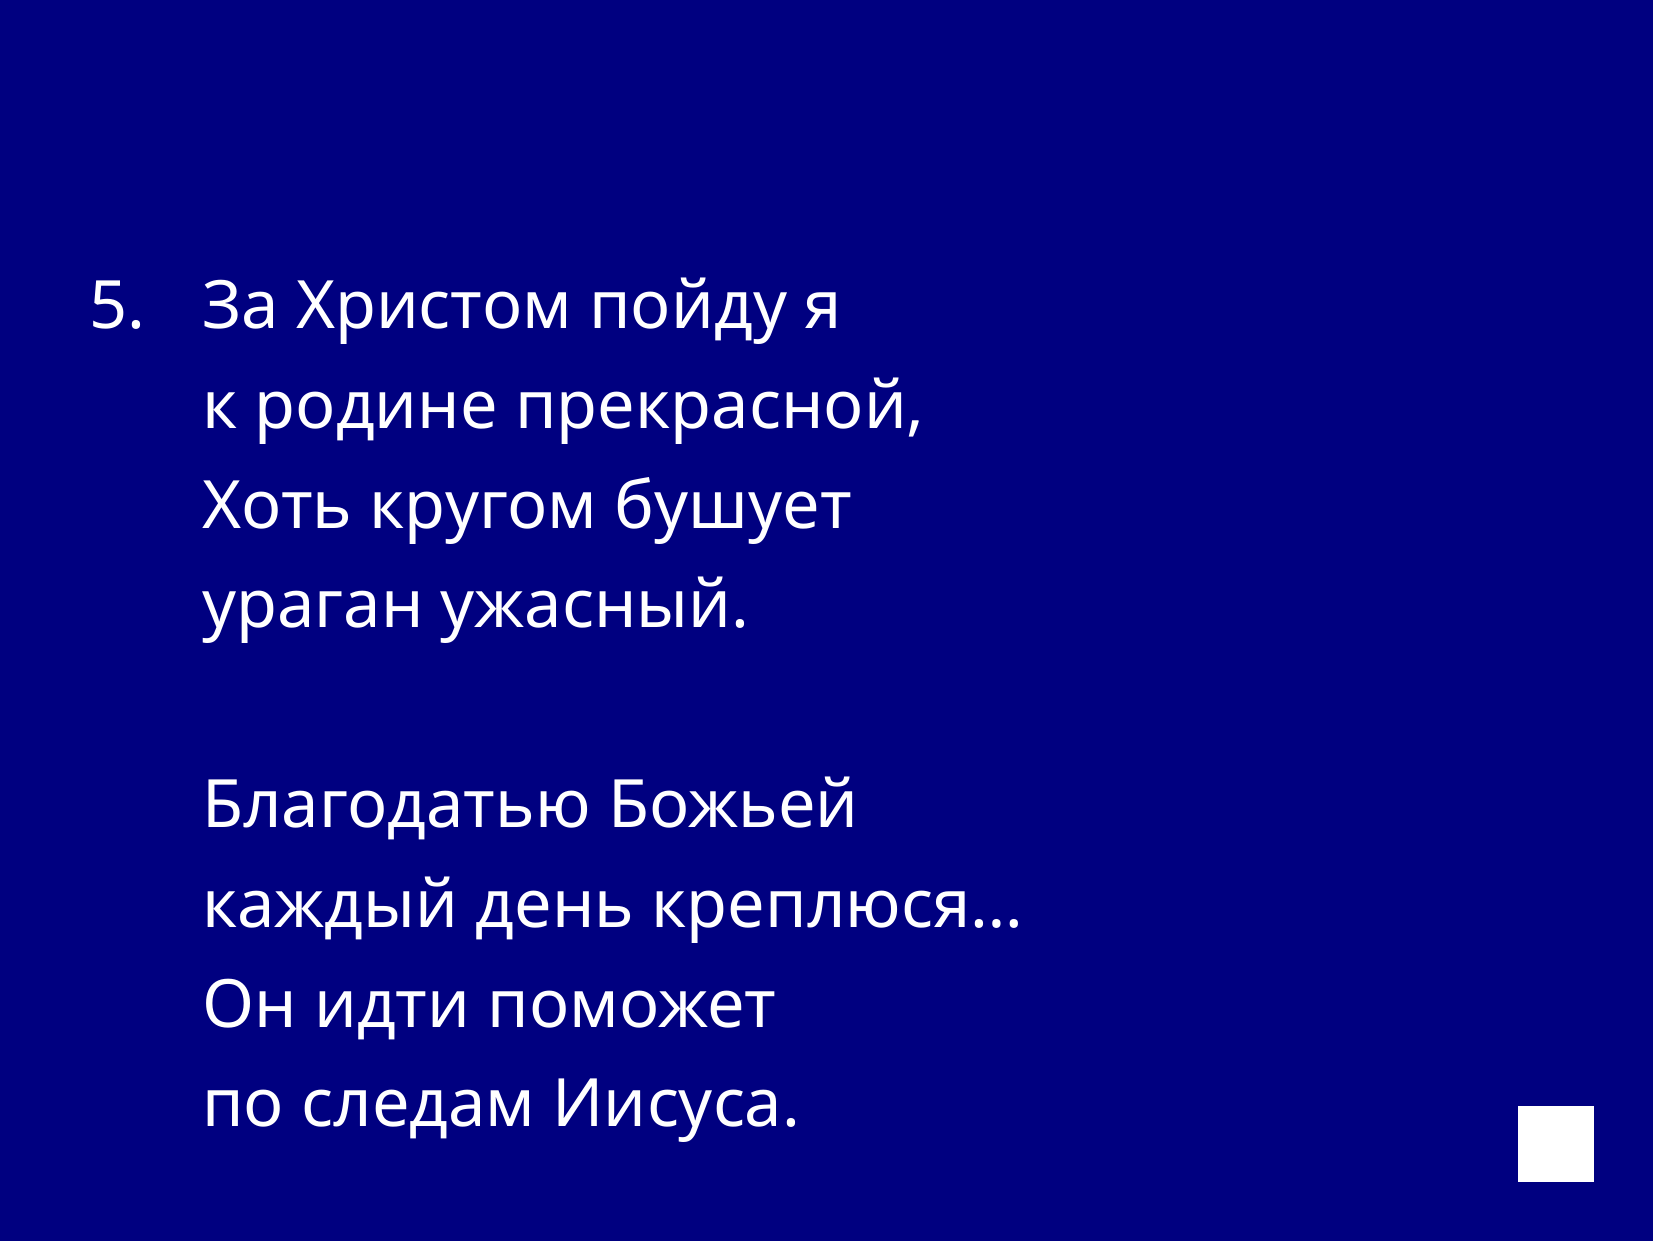

5.	За Христом пойду я
	к родине прекрасной,
	Хоть кругом бушует
	ураган ужасный.
	Благодатью Божьей
	каждый день креплюся…
	Он идти поможет
	по следам Иисуса.